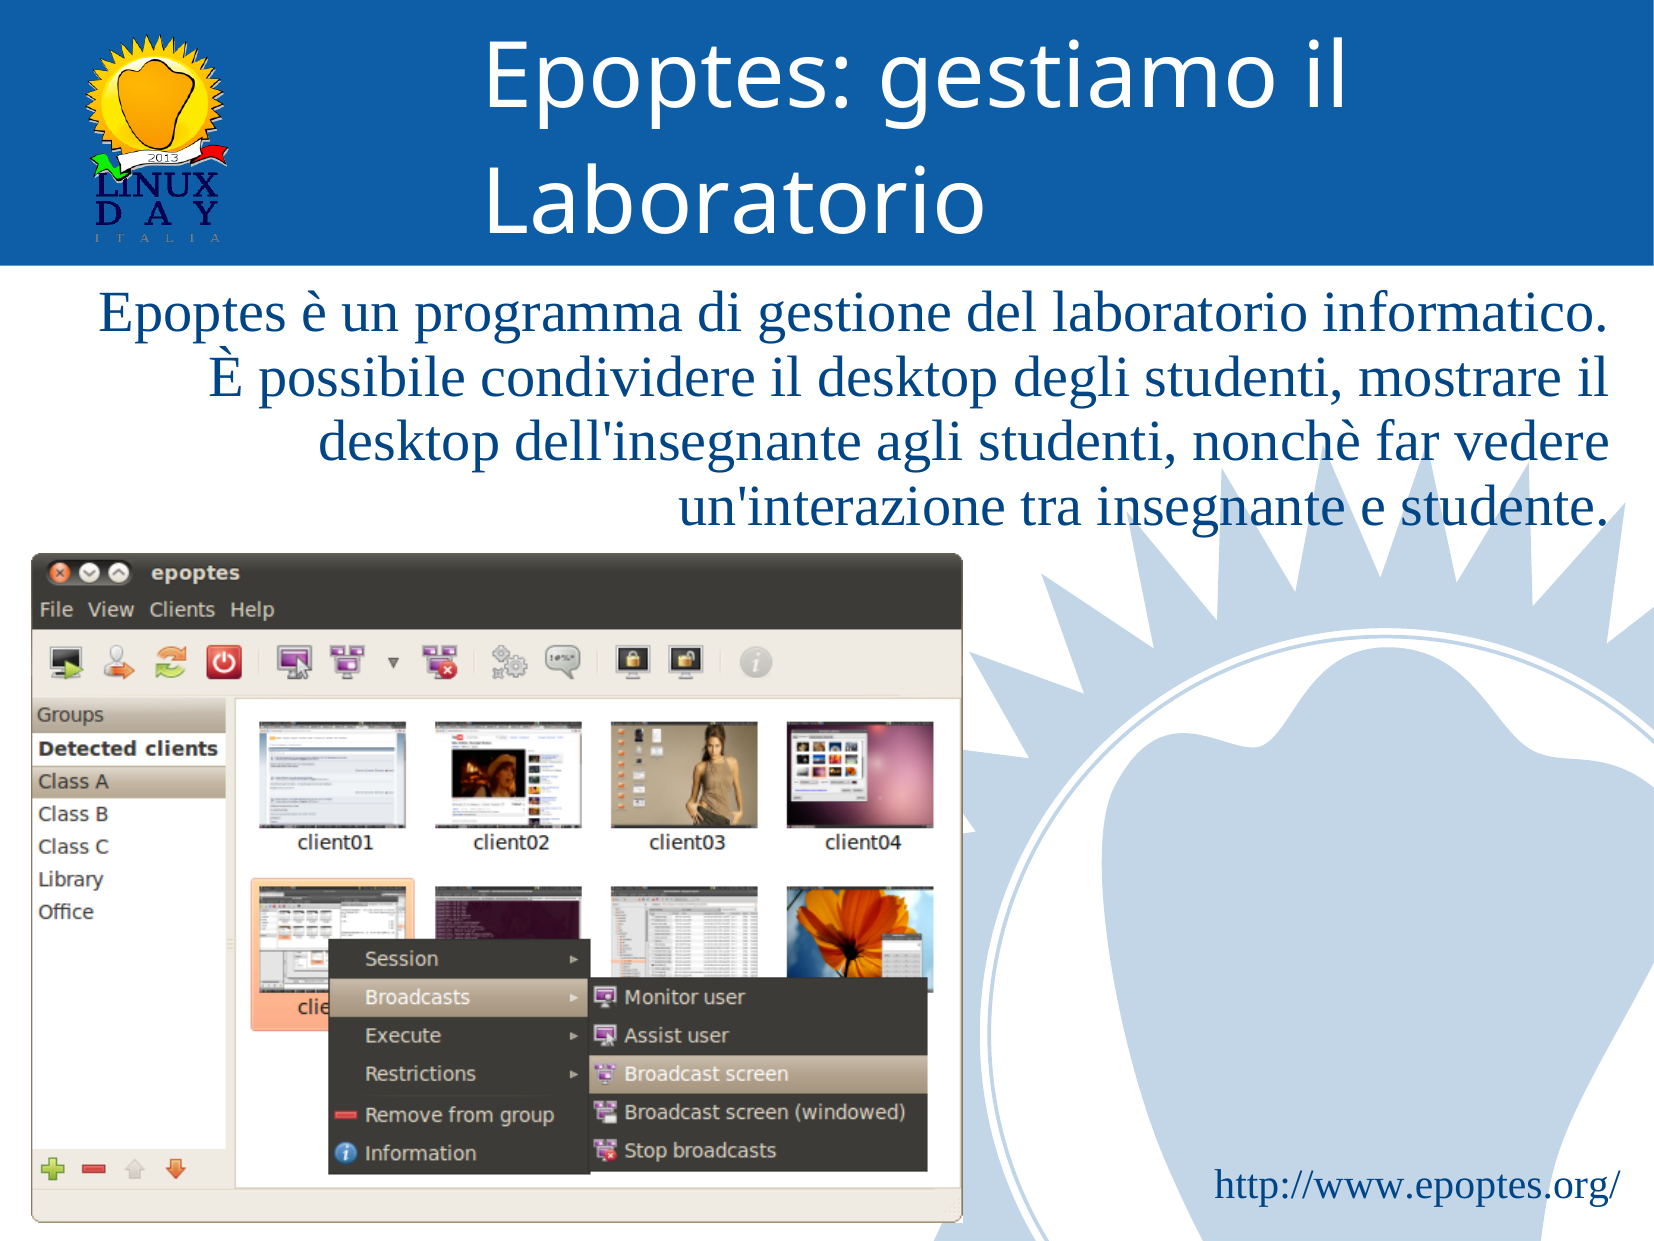

# Epoptes: gestiamo il Laboratorio
Epoptes è un programma di gestione del laboratorio informatico.
È possibile condividere il desktop degli studenti, mostrare il desktop dell'insegnante agli studenti, nonchè far vedere un'interazione tra insegnante e studente.
http://www.epoptes.org/